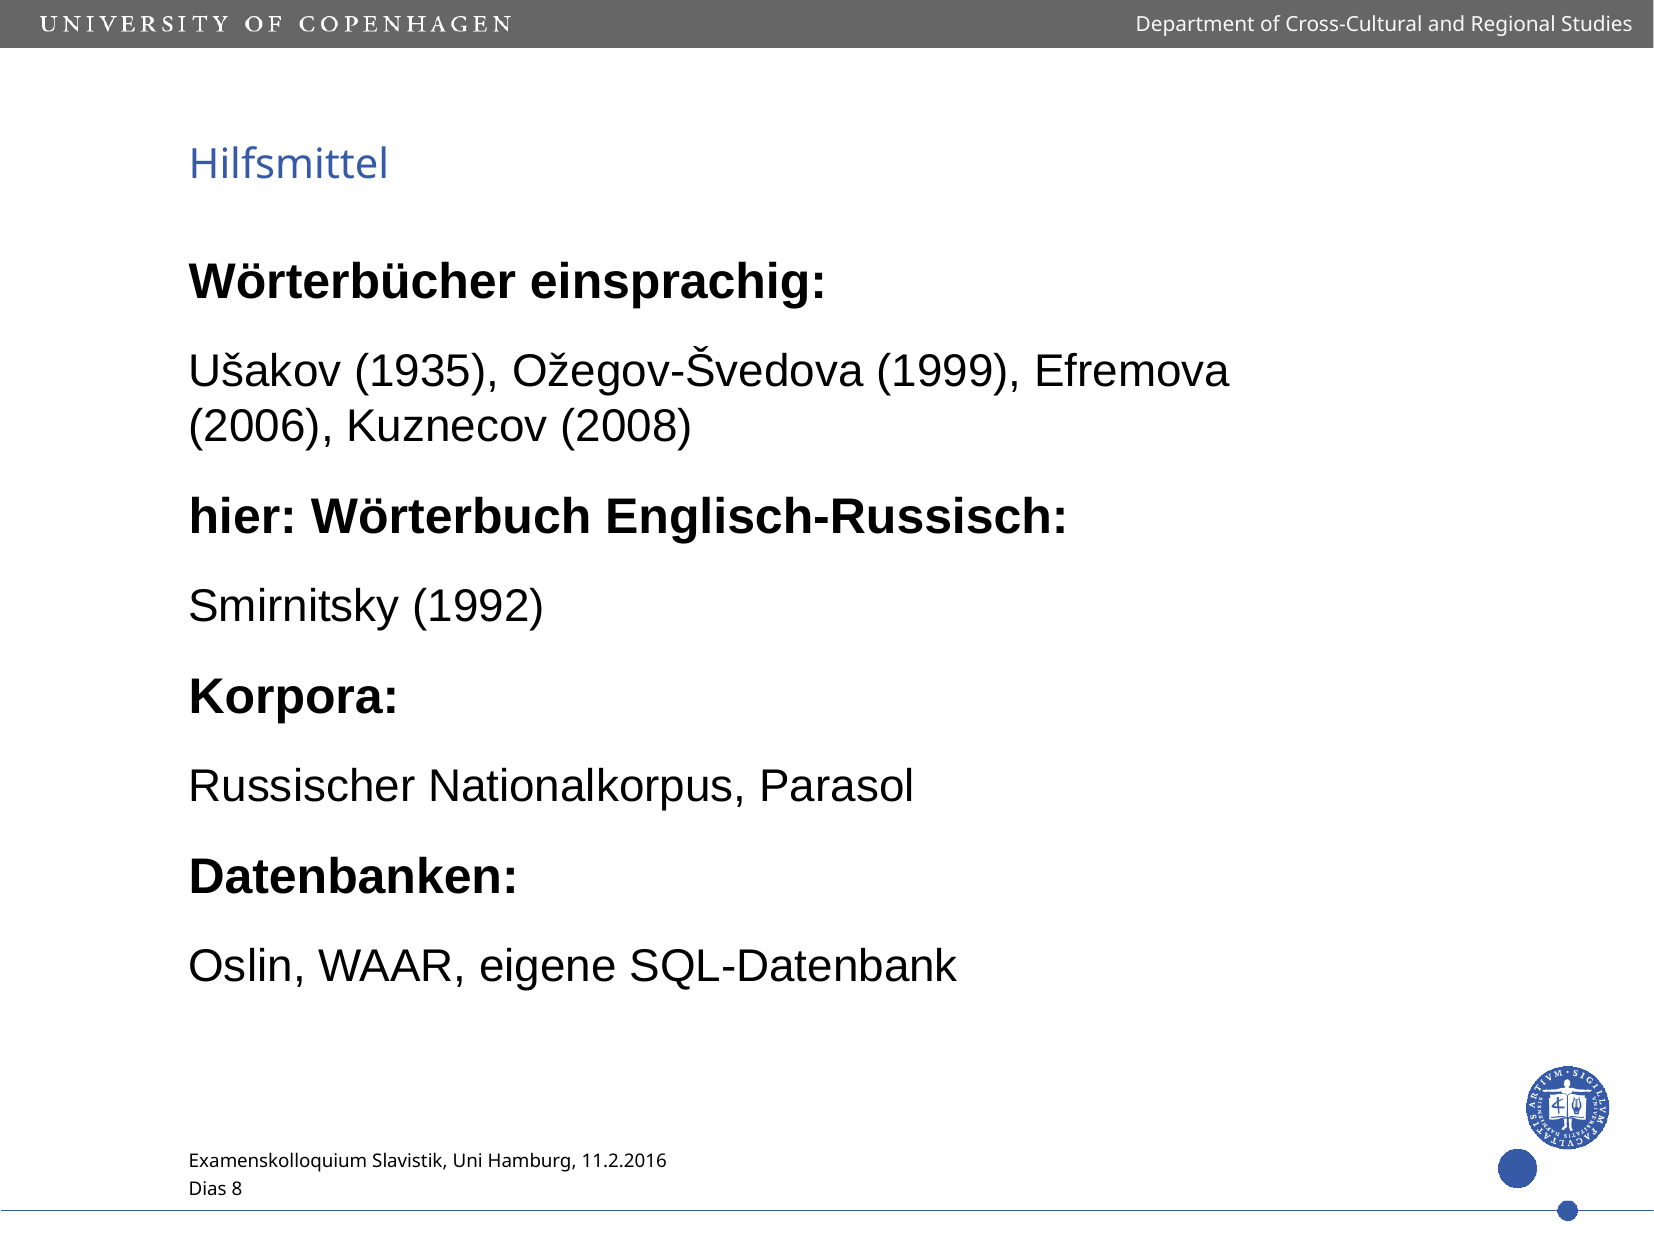

Department of Cross-Cultural and Regional Studies
# Hilfsmittel
Wörterbücher einsprachig:
Ušakov (1935), Ožegov-Švedova (1999), Efremova (2006), Kuznecov (2008)
hier: Wörterbuch Englisch-Russisch:
Smirnitsky (1992)
Korpora:
Russischer Nationalkorpus, Parasol
Datenbanken:
Oslin, WAAR, eigene SQL-Datenbank
Examenskolloquium Slavistik, Uni Hamburg, 11.2.2016
Dias